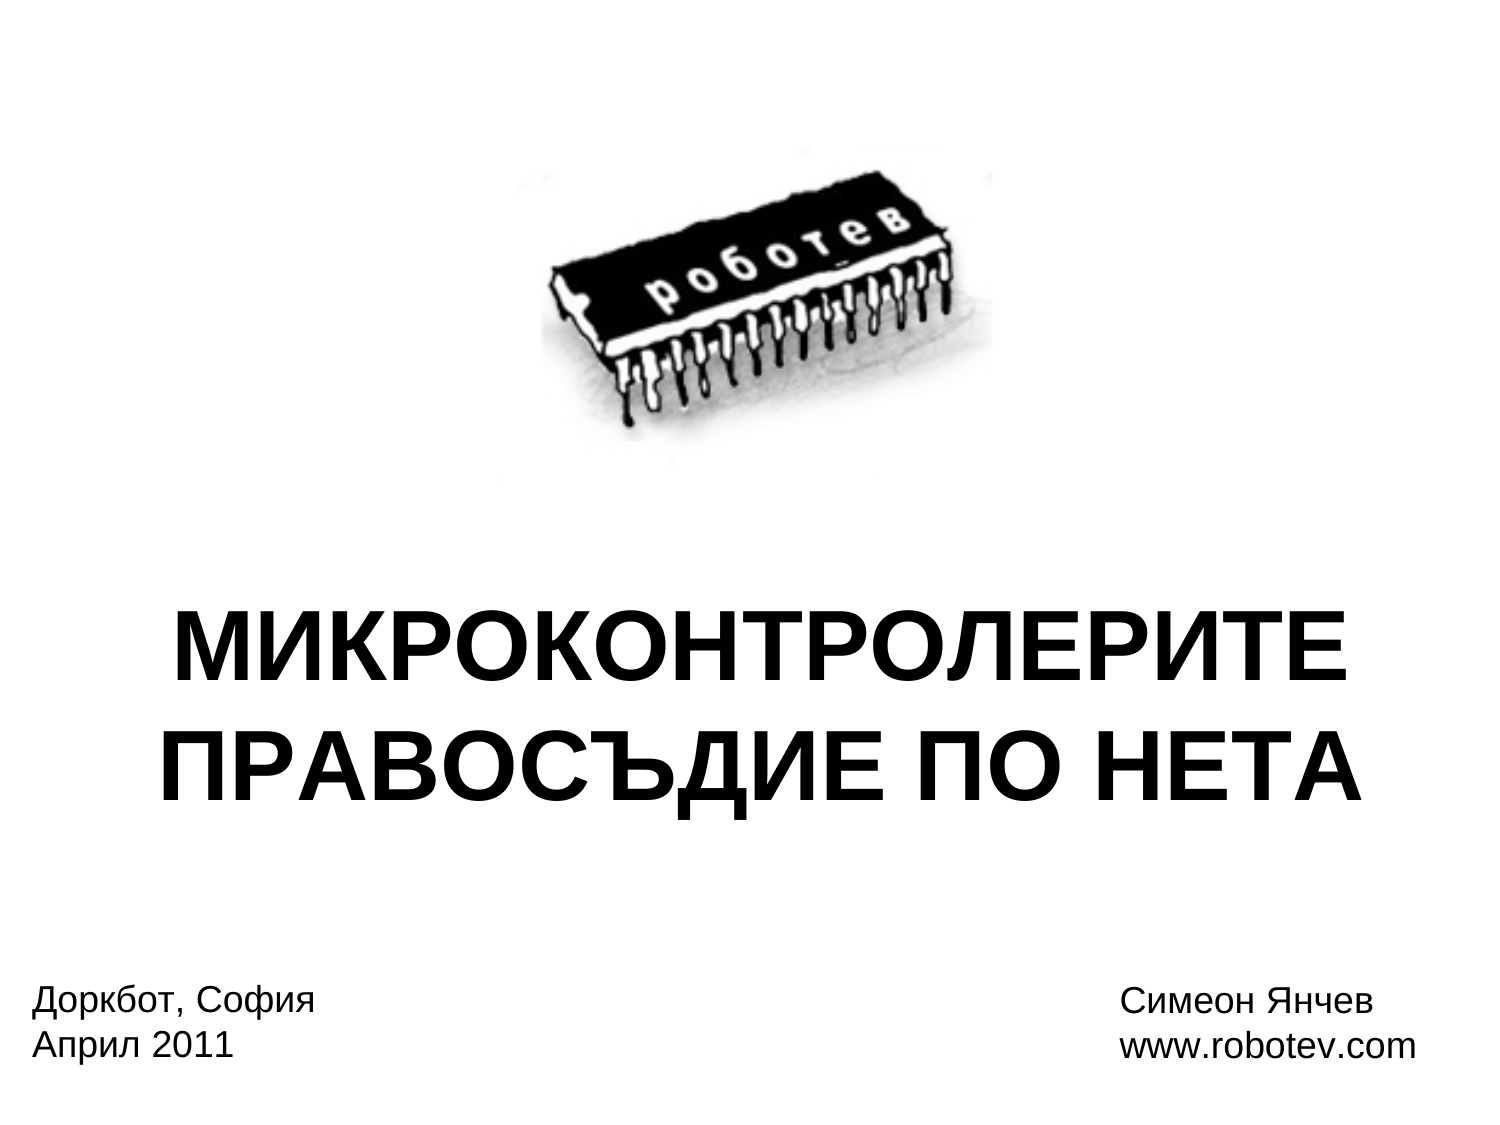

МИКРОКОНТРОЛЕРИТЕ
ПРАВОСЪДИЕ ПО НЕТА
Доркбот, София
Април 2011
Симеон Янчев
www.robotev.com